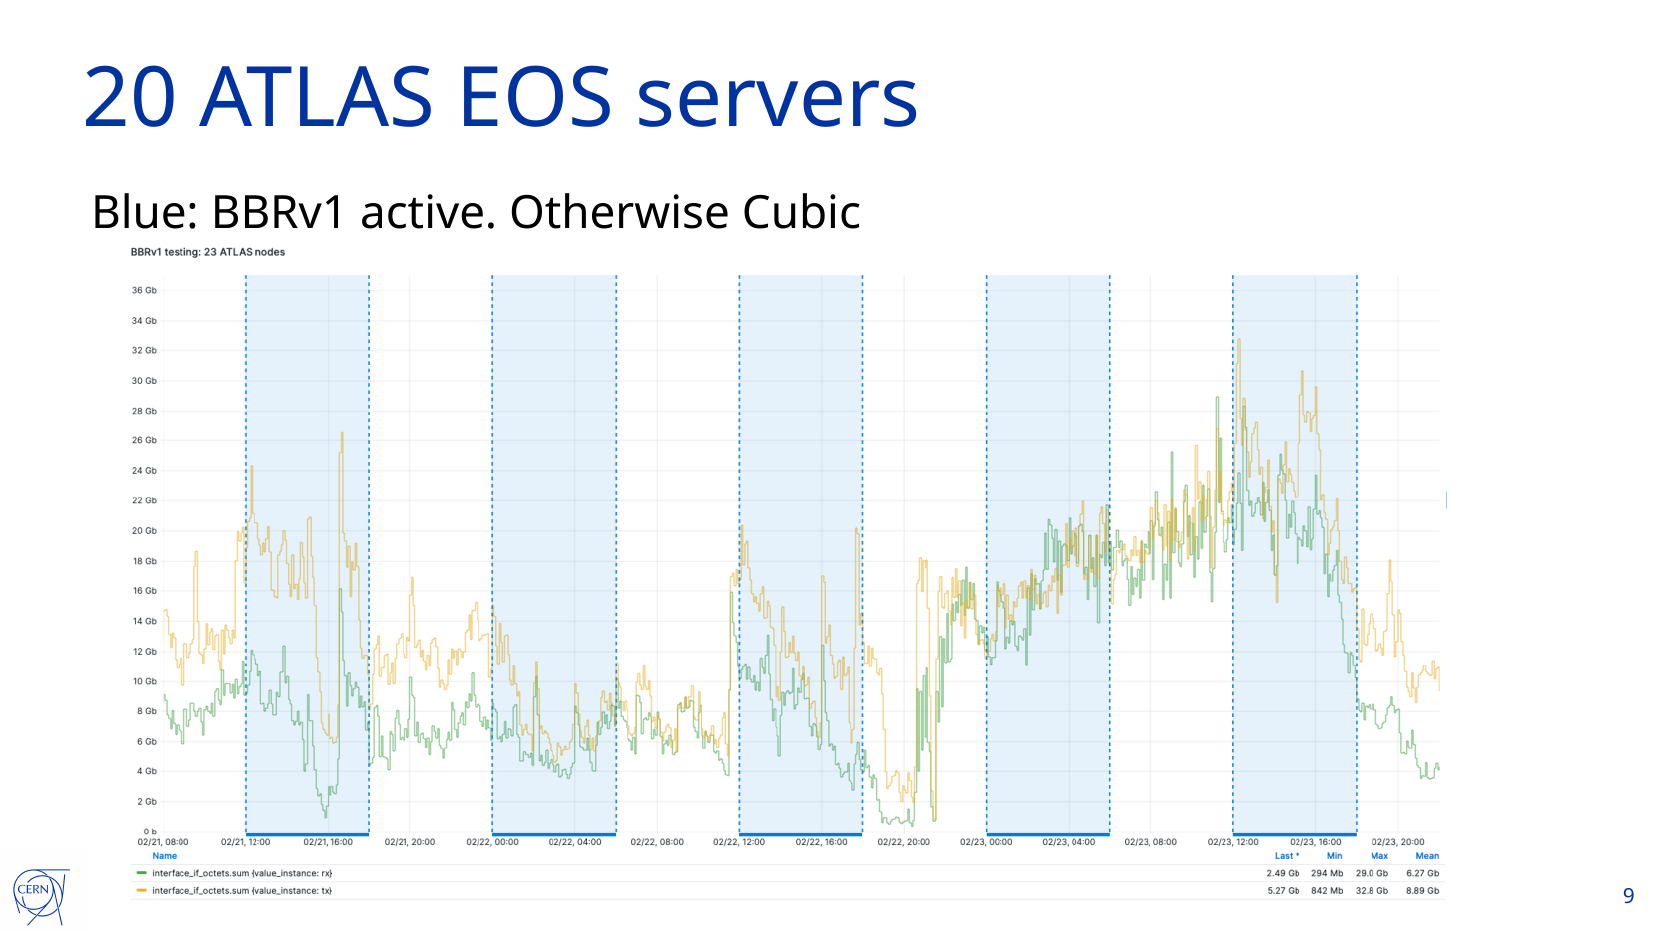

# 20 ATLAS EOS servers
Blue: BBRv1 active. Otherwise Cubic